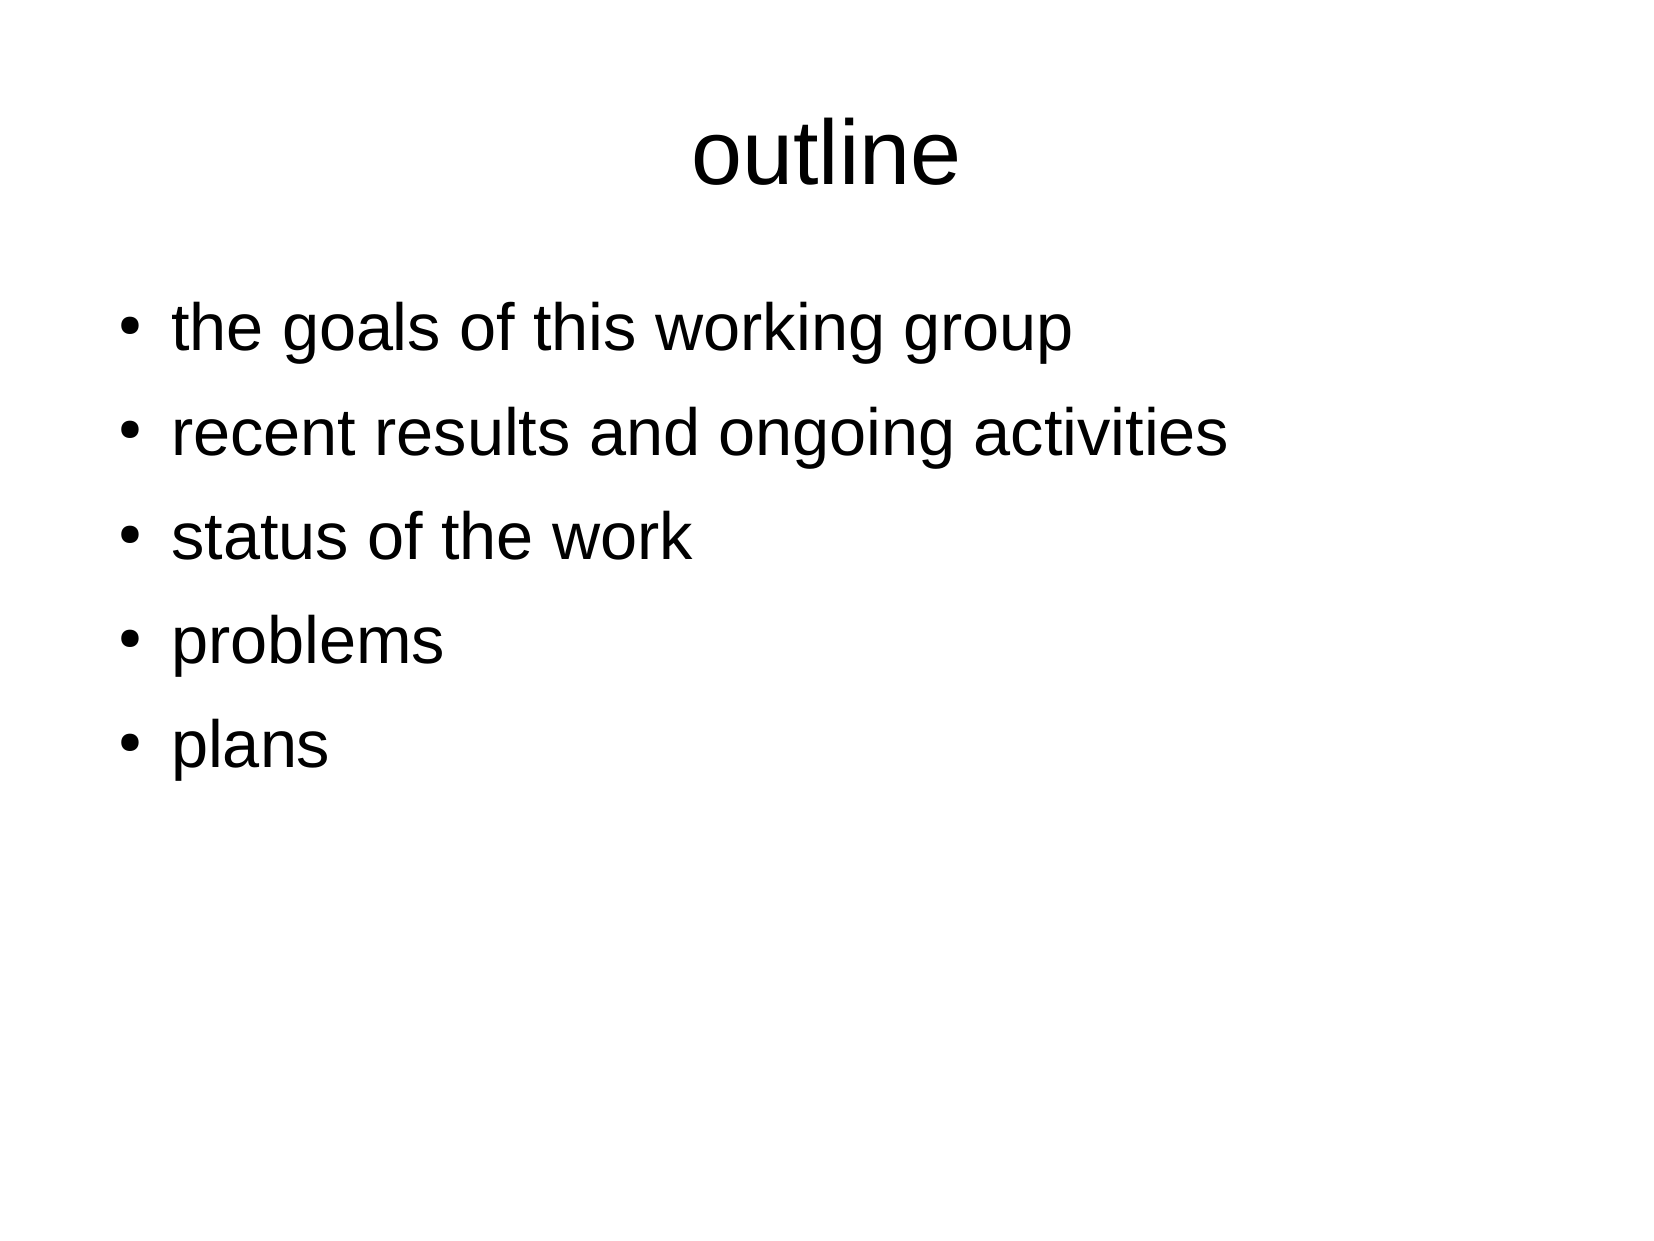

# outline
the goals of this working group
recent results and ongoing activities
status of the work
problems
plans